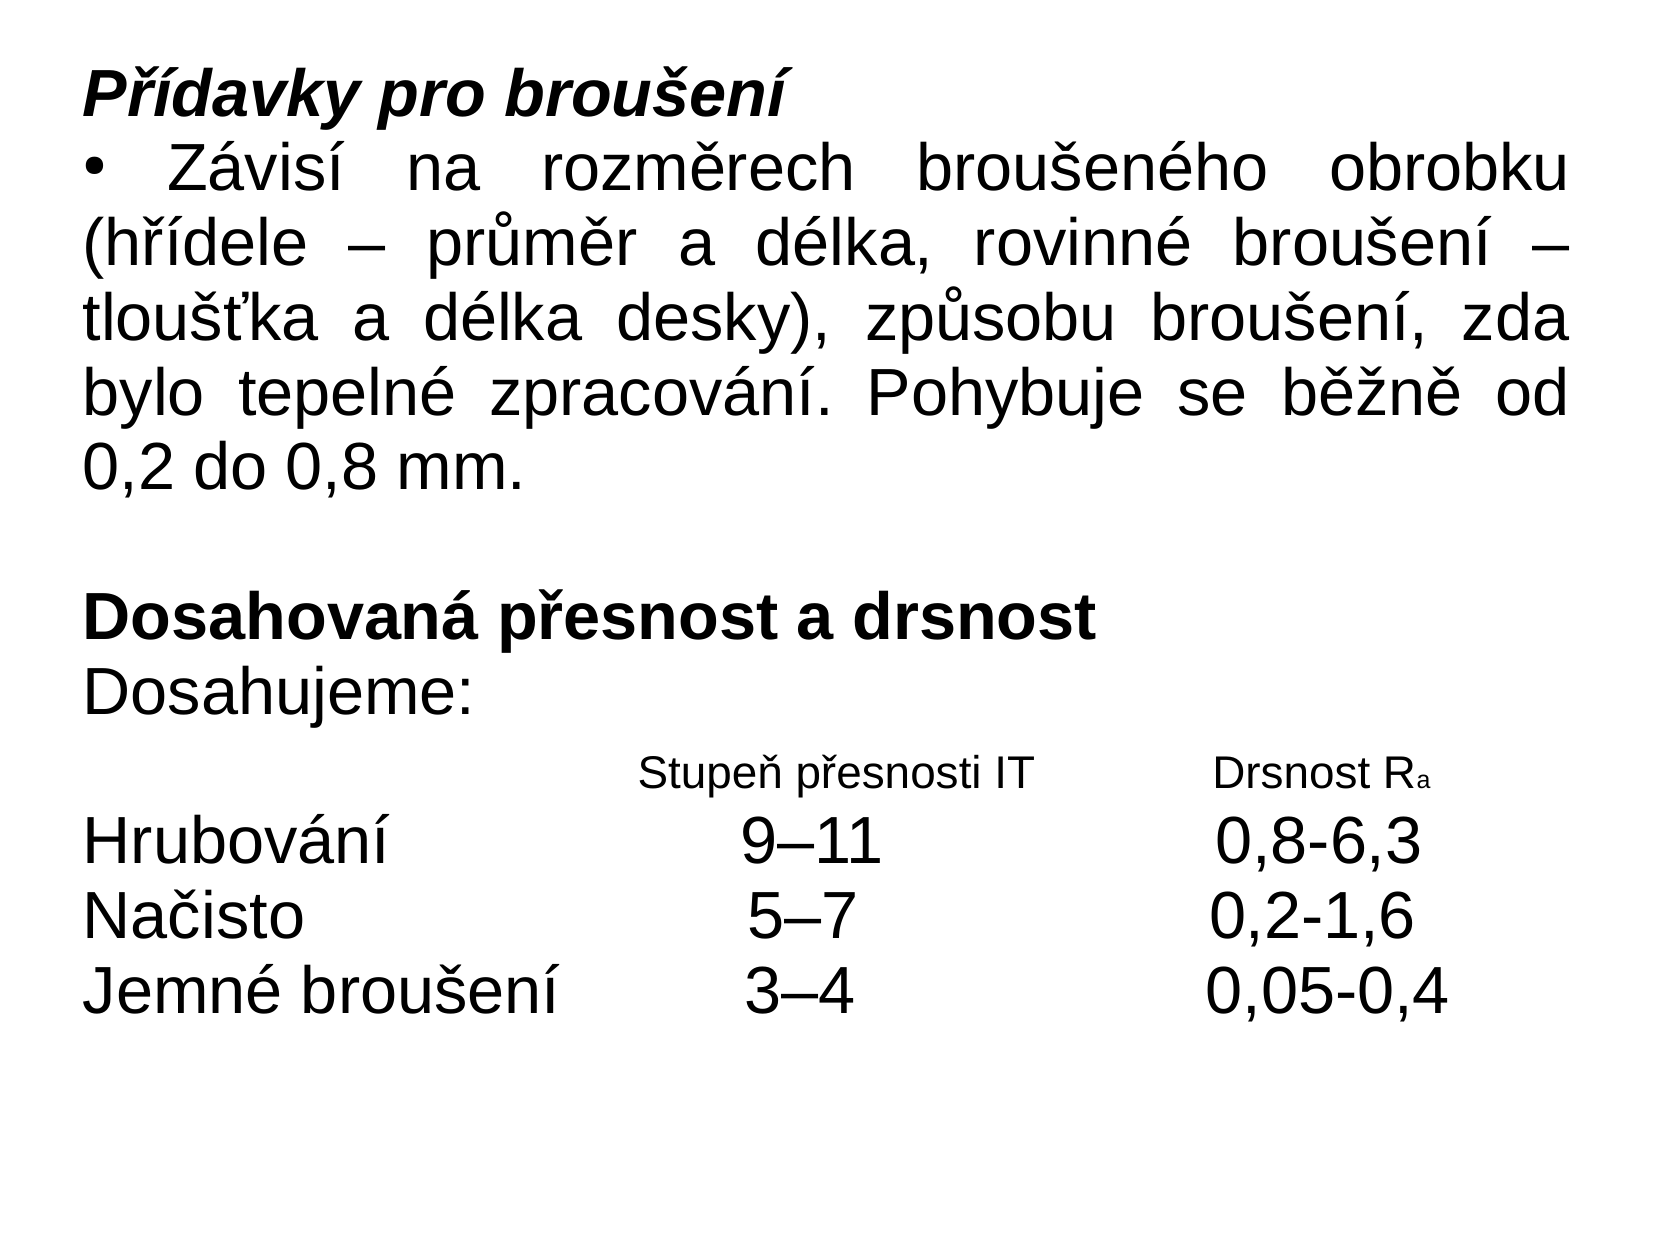

# Přídavky pro broušení
 Závisí na rozměrech broušeného obrobku (hřídele – průměr a délka, rovinné broušení – tloušťka a délka desky), způsobu broušení, zda bylo tepelné zpracování. Pohybuje se běžně od 0,2 do 0,8 mm.
Dosahovaná přesnost a drsnost
Dosahujeme:
 Stupeň přesnosti IT Drsnost Ra
Hrubování 9–11 0,8-6,3
Načisto 5–7 0,2-1,6
Jemné broušení 3–4 0,05-0,4